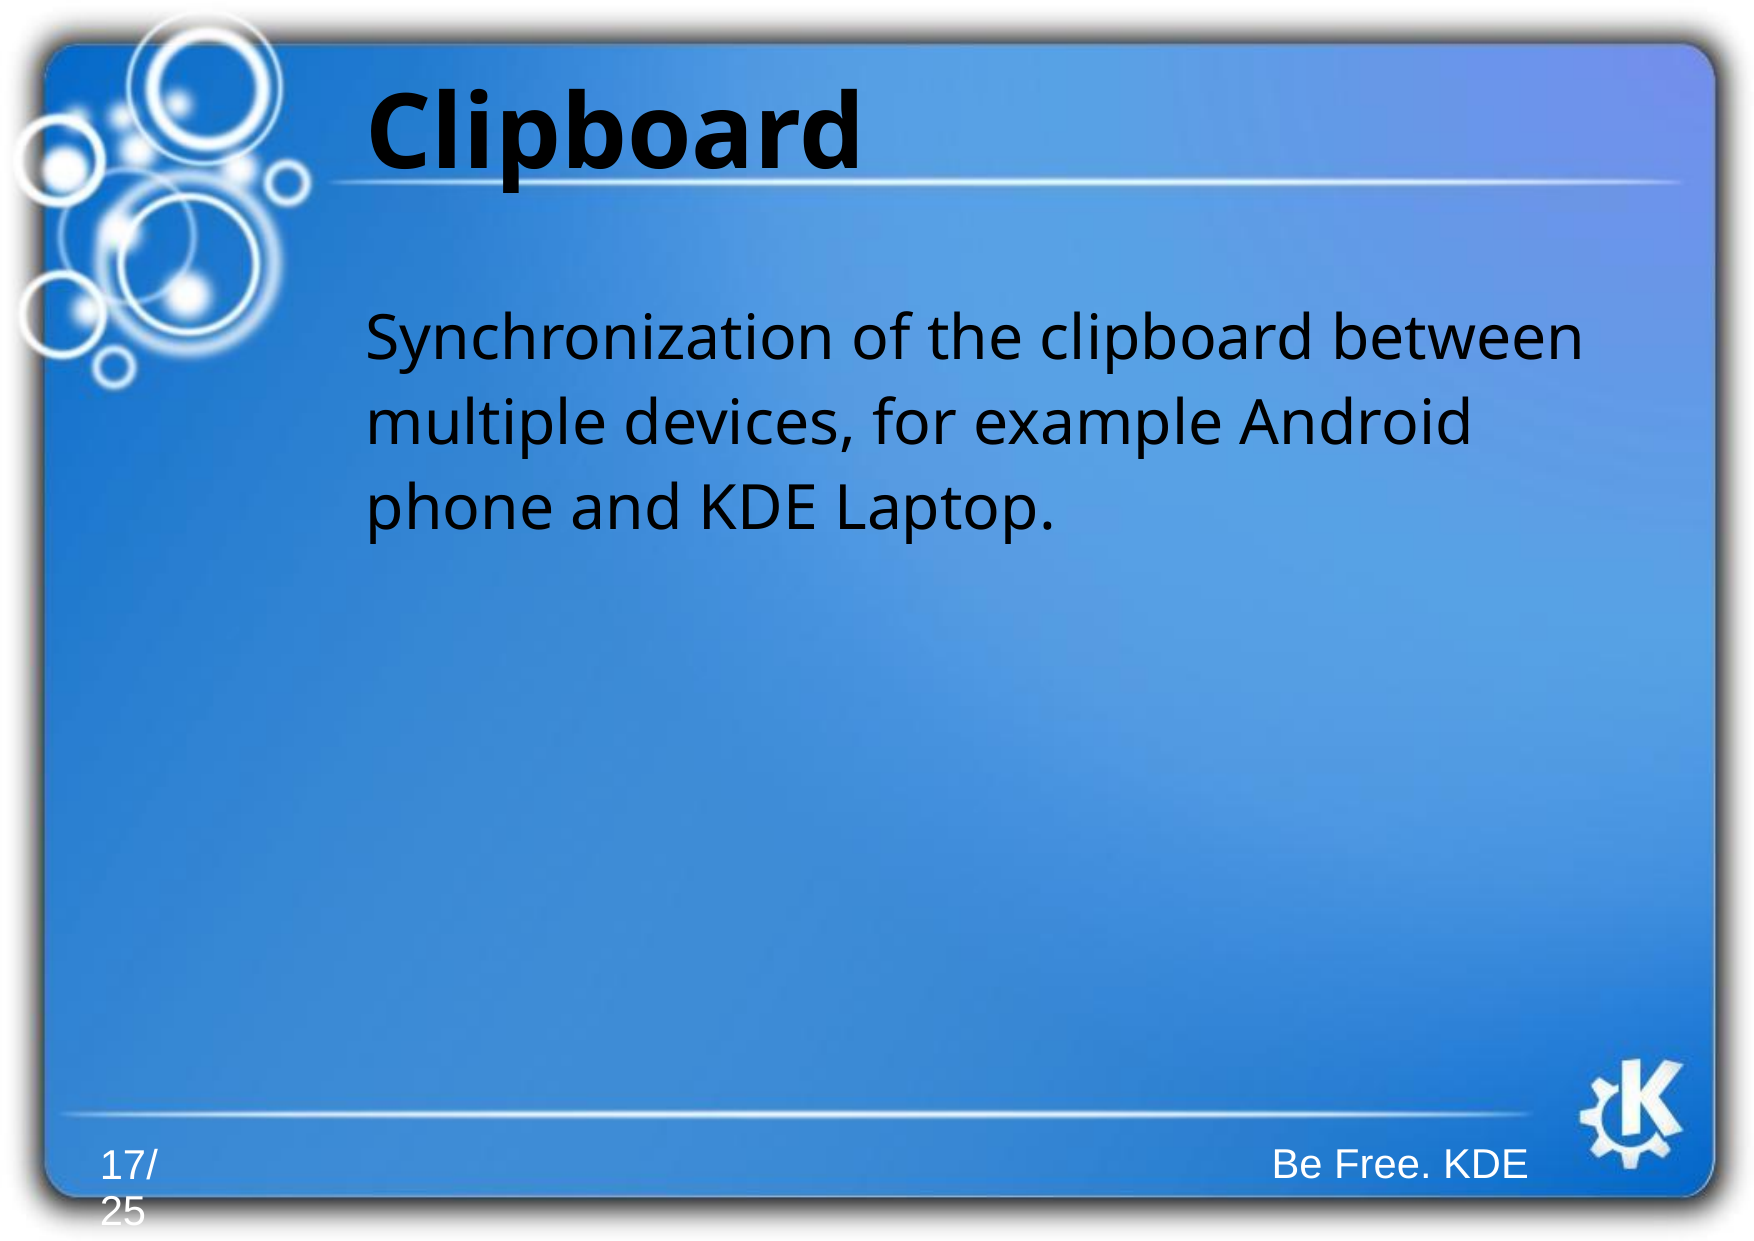

Clipboard
Synchronization of the clipboard between multiple devices, for example Android phone and KDE Laptop.